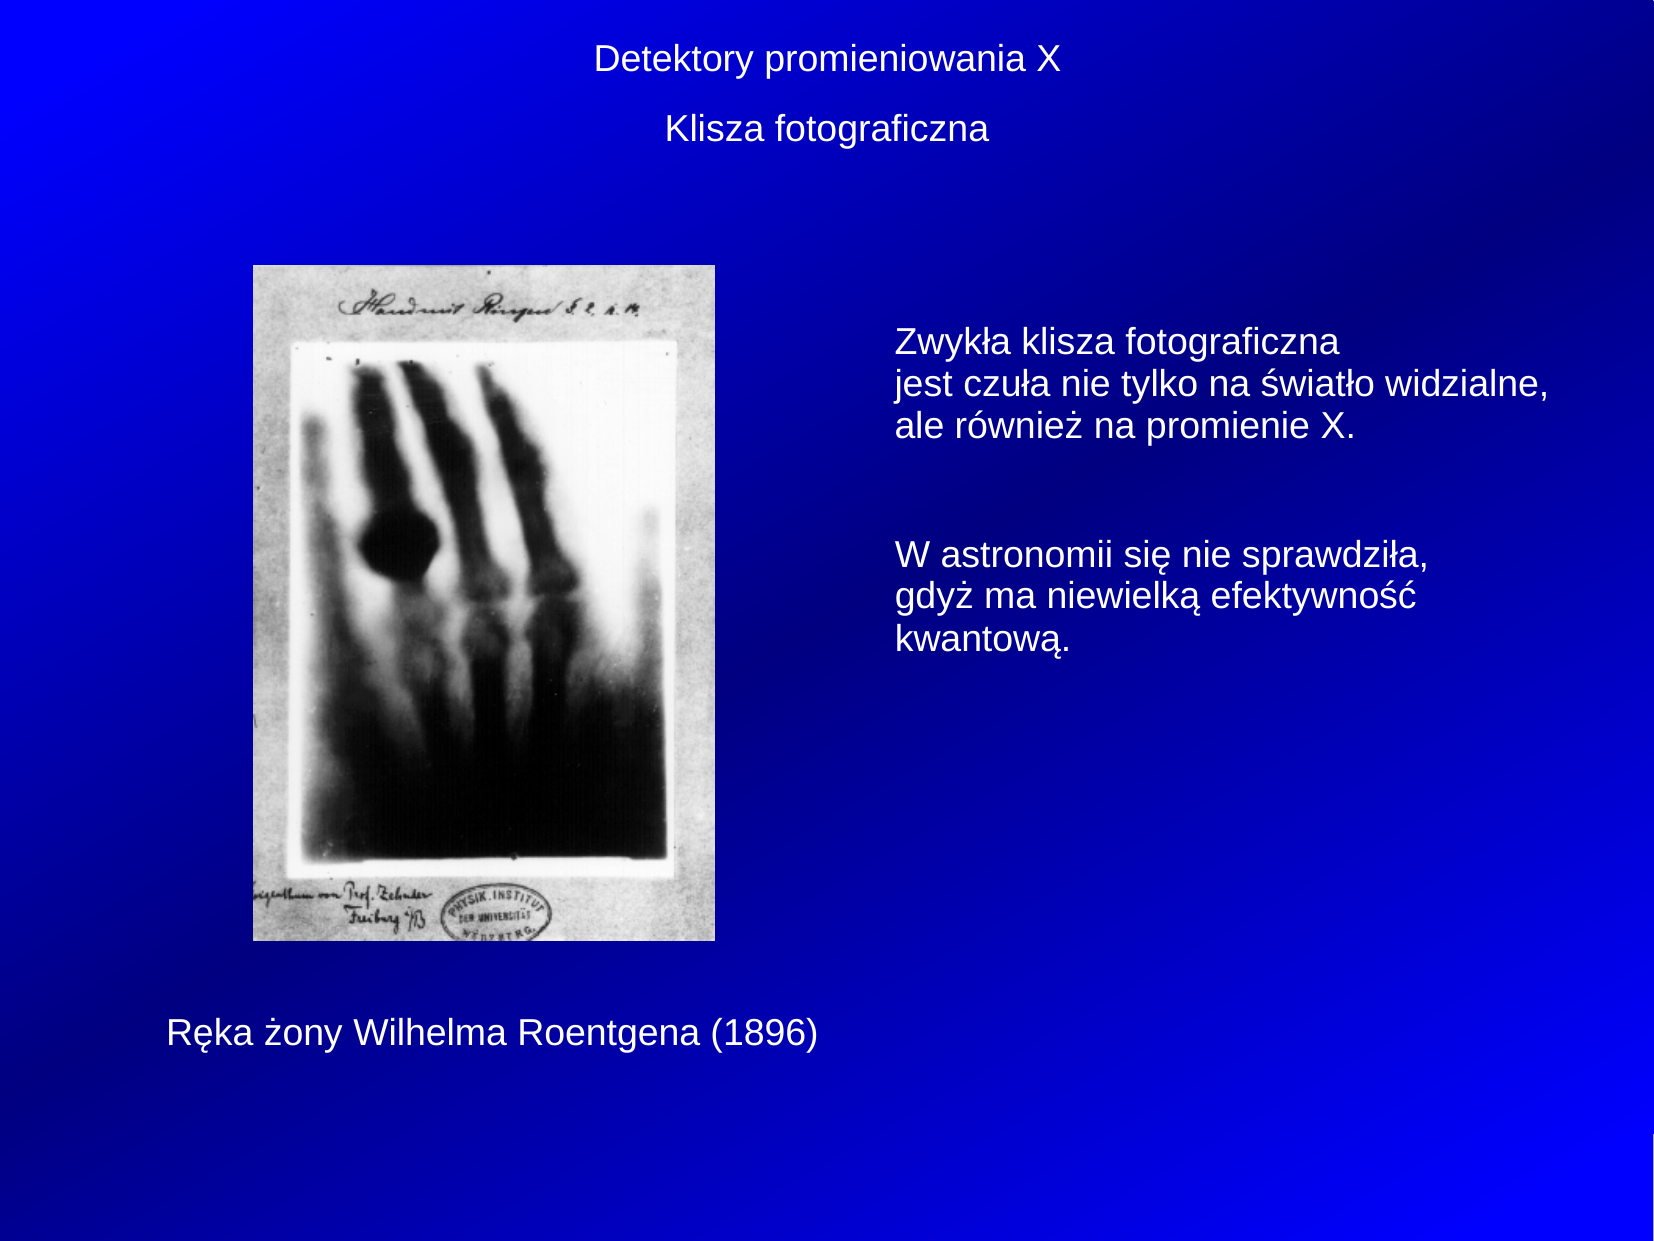

Detektory promieniowania X
Klisza fotograficzna
Zwykła klisza fotograficzna
jest czuła nie tylko na światło widzialne,
ale również na promienie X.
W astronomii się nie sprawdziła,
gdyż ma niewielką efektywność
kwantową.
Ręka żony Wilhelma Roentgena (1896)